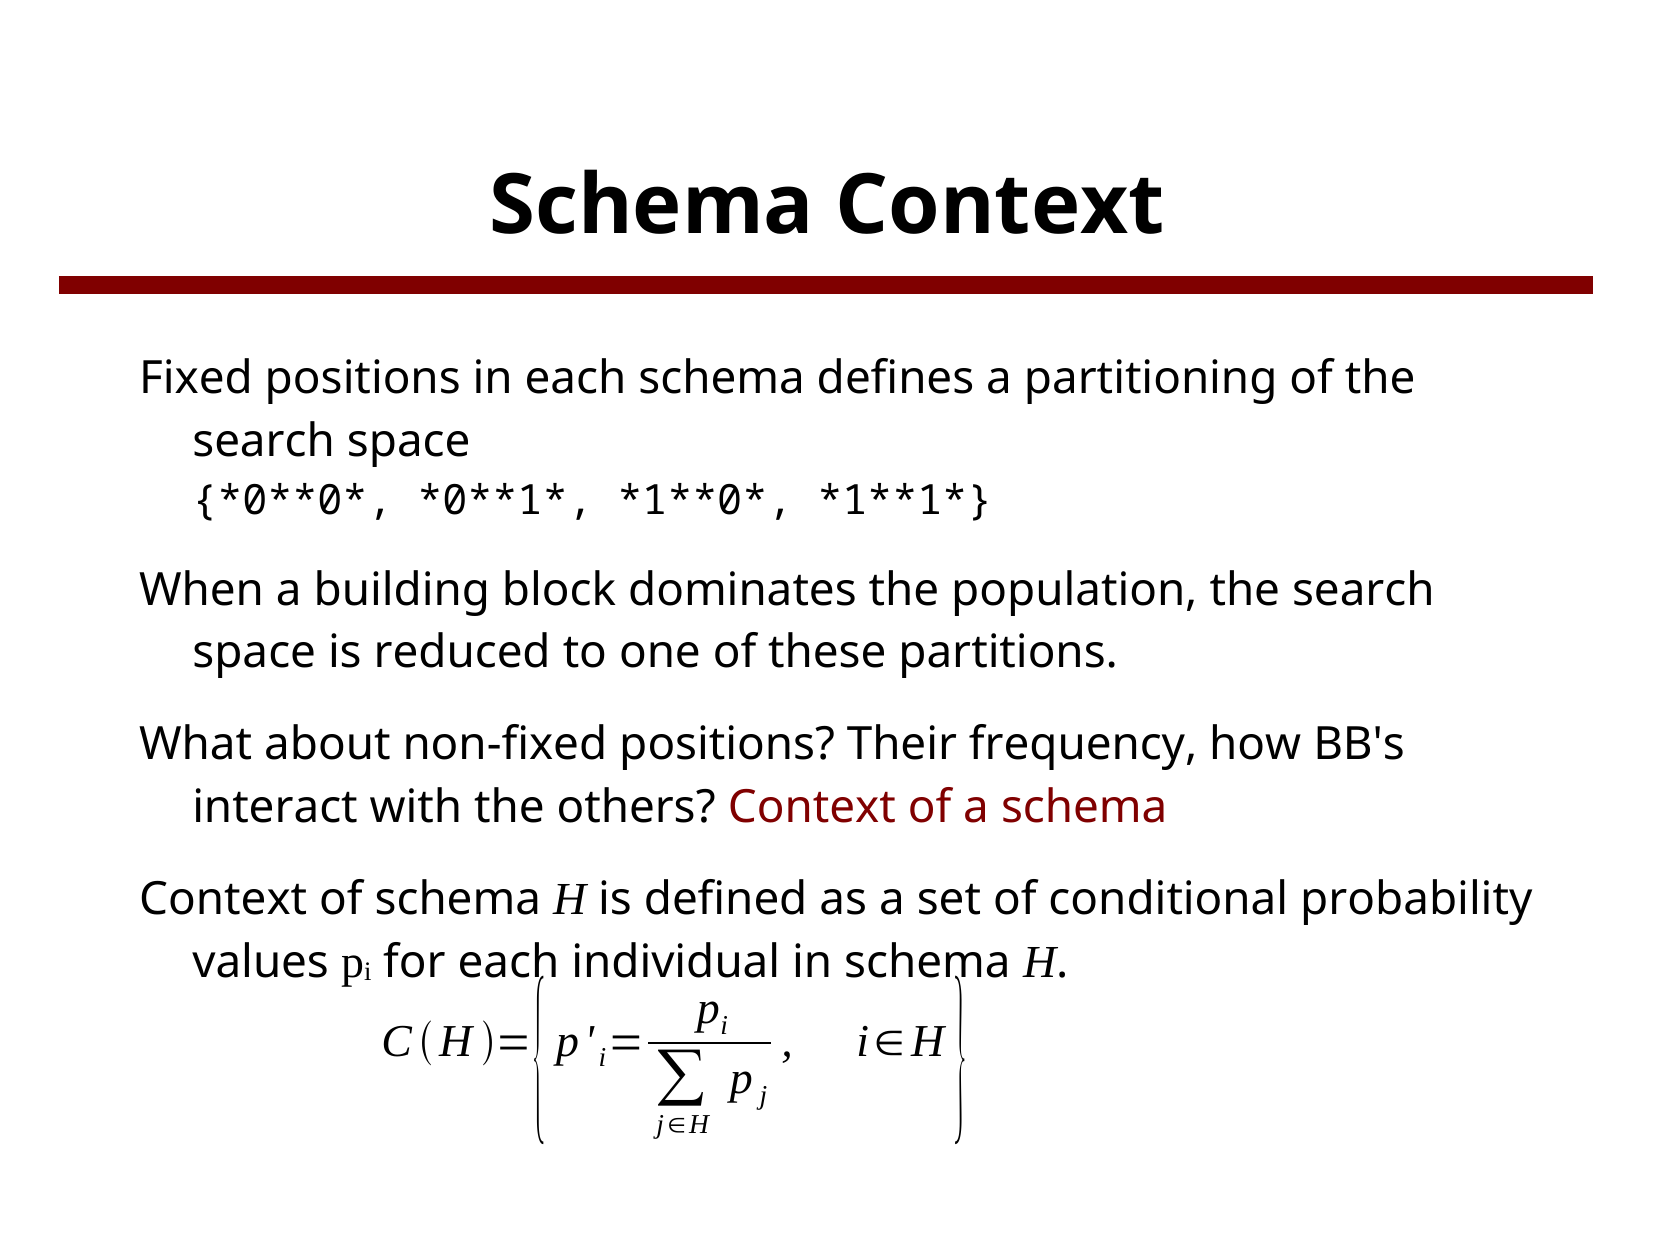

# Schema Context
Fixed positions in each schema defines a partitioning of the search space
{*0**0*, *0**1*, *1**0*, *1**1*}
When a building block dominates the population, the search space is reduced to one of these partitions.
What about non-fixed positions? Their frequency, how BB's interact with the others? Context of a schema
Context of schema H is defined as a set of conditional probability values pi for each individual in schema H.